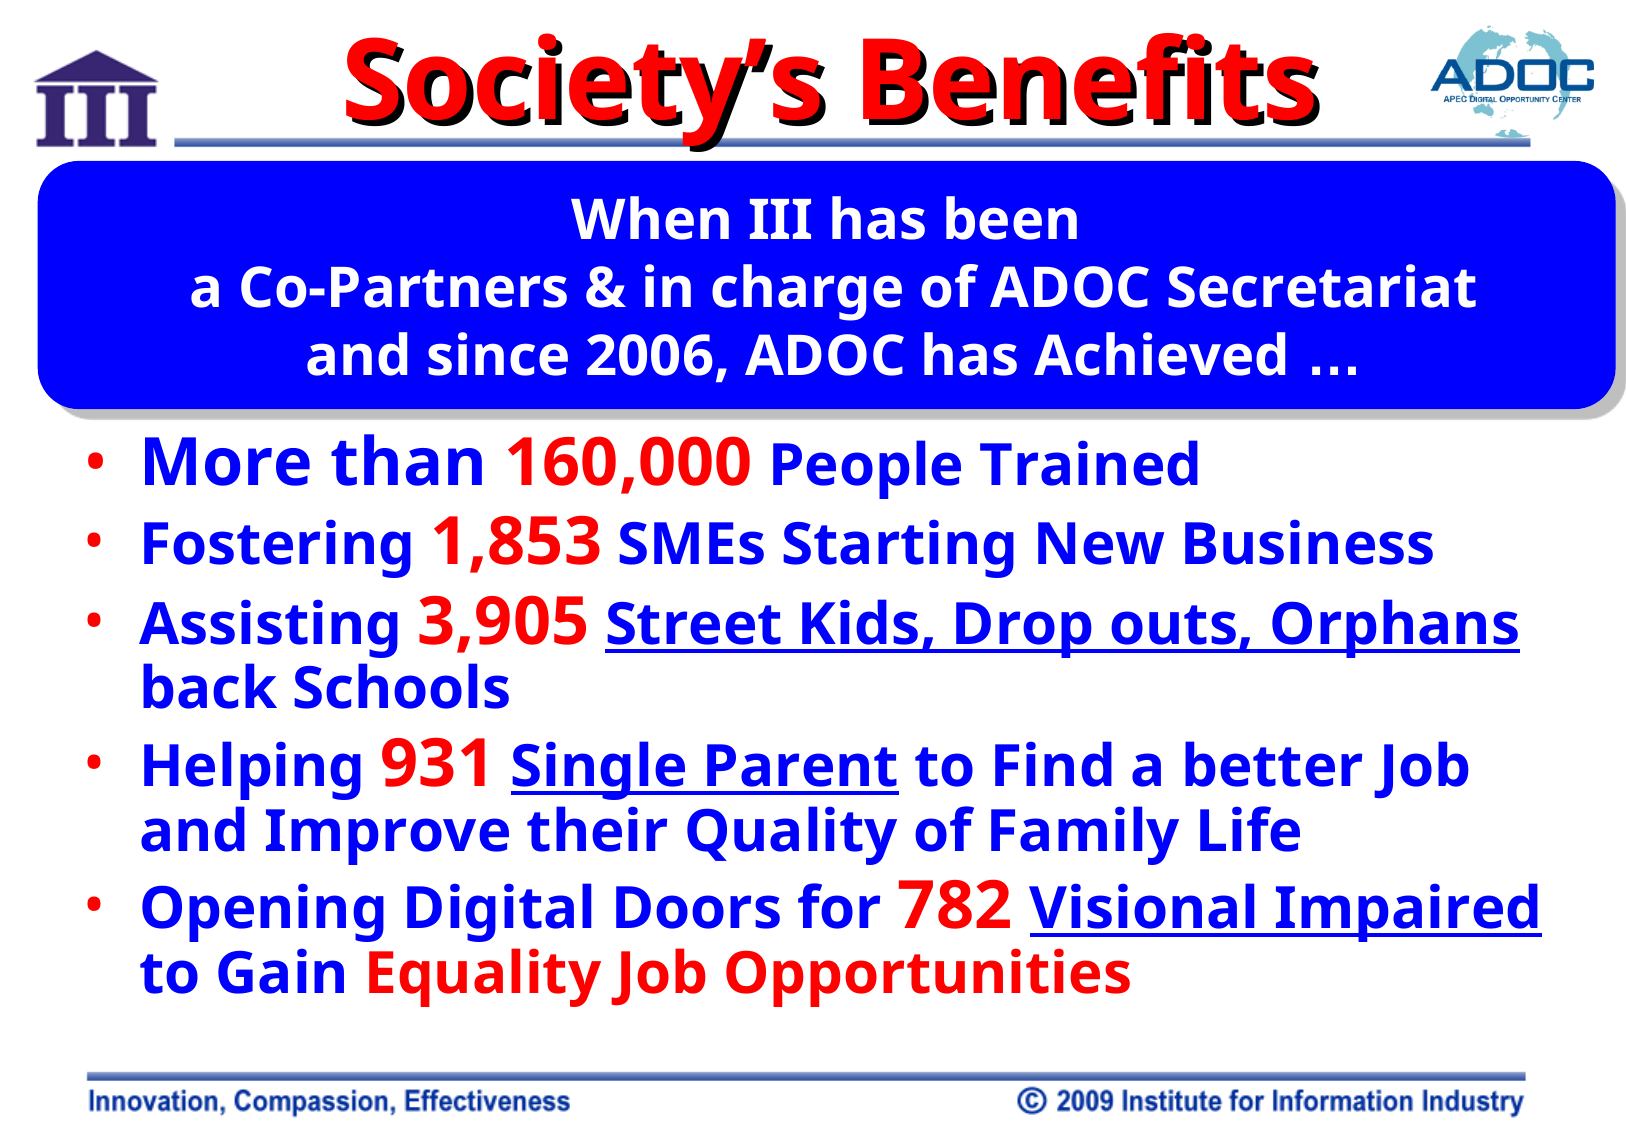

# Society’s Benefits
When III has been
 a Co-Partners & in charge of ADOC Secretariat
 and since 2006, ADOC has Achieved …
More than 160,000 People Trained
Fostering 1,853 SMEs Starting New Business
Assisting 3,905 Street Kids, Drop outs, Orphans back Schools
Helping 931 Single Parent to Find a better Job and Improve their Quality of Family Life
Opening Digital Doors for 782 Visional Impaired to Gain Equality Job Opportunities